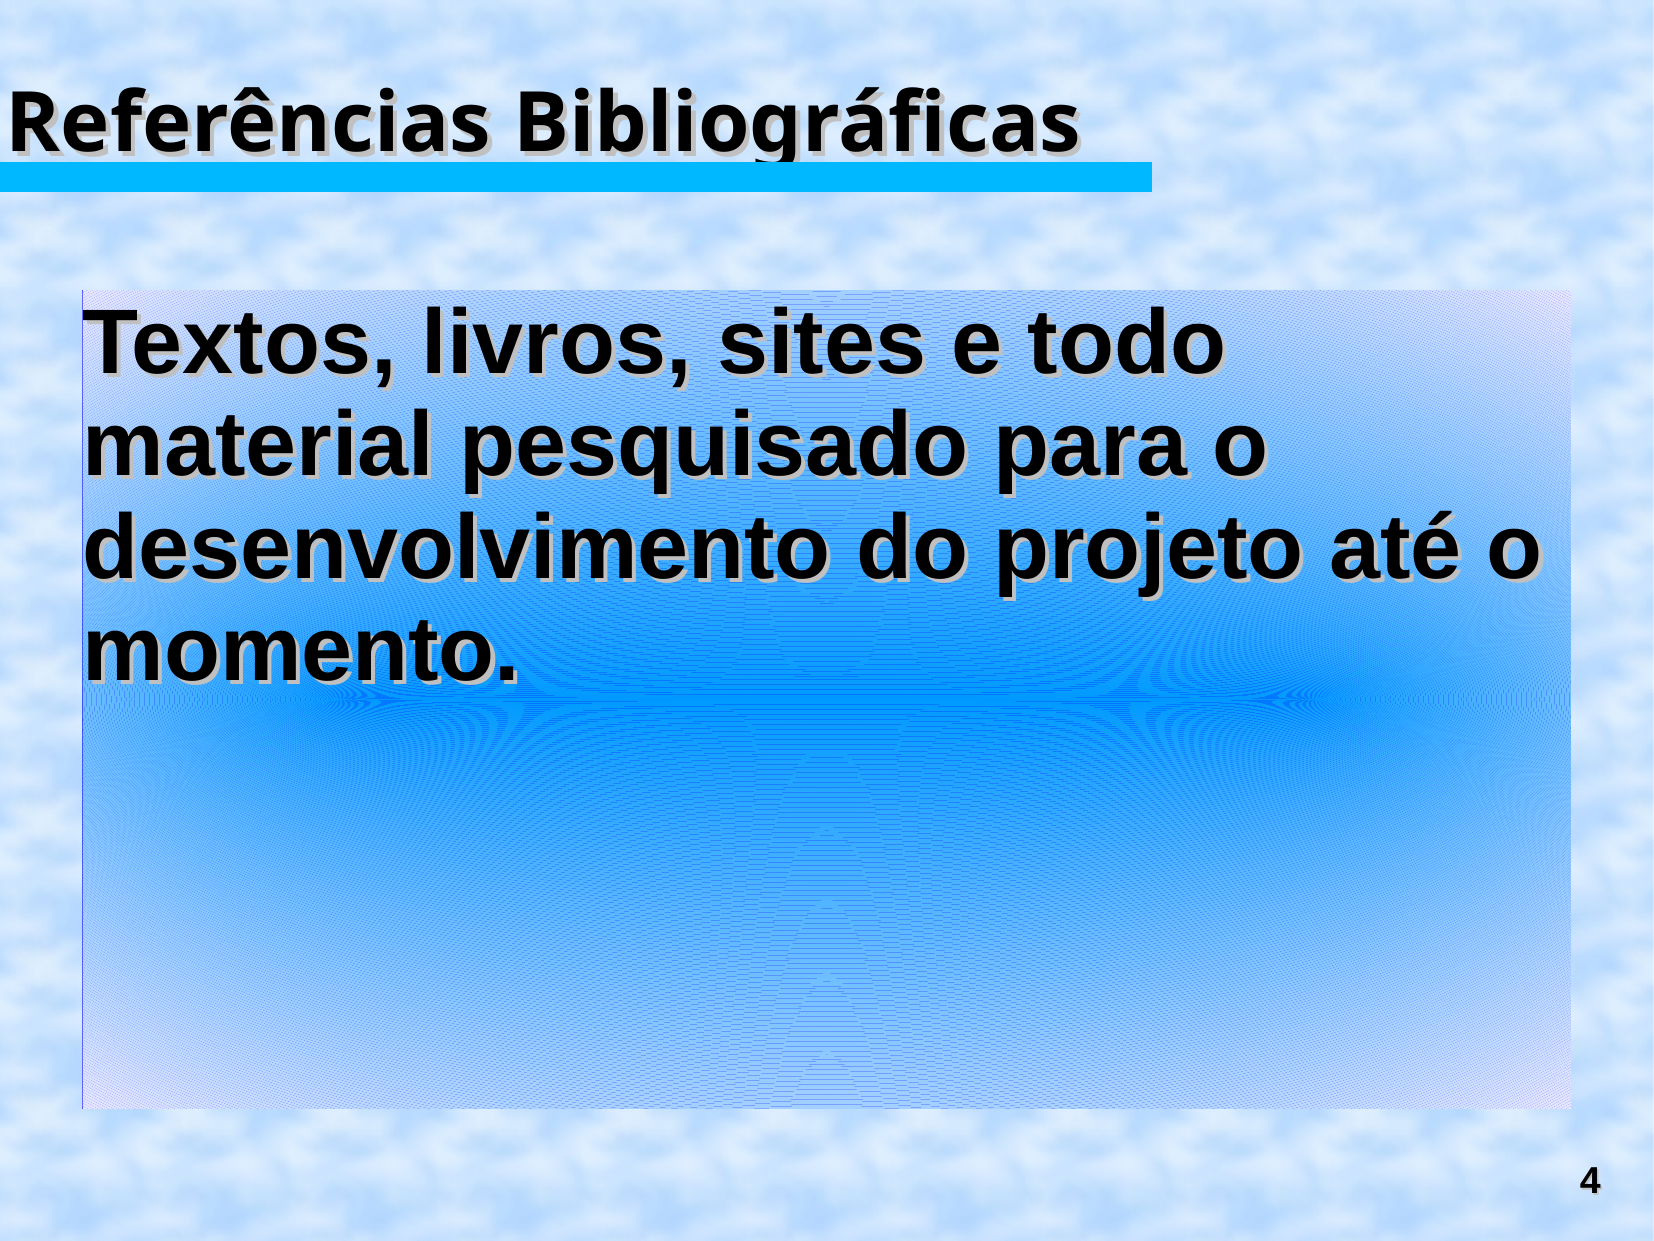

# Referências Bibliográficas
Textos, livros, sites e todo material pesquisado para o desenvolvimento do projeto até o momento.